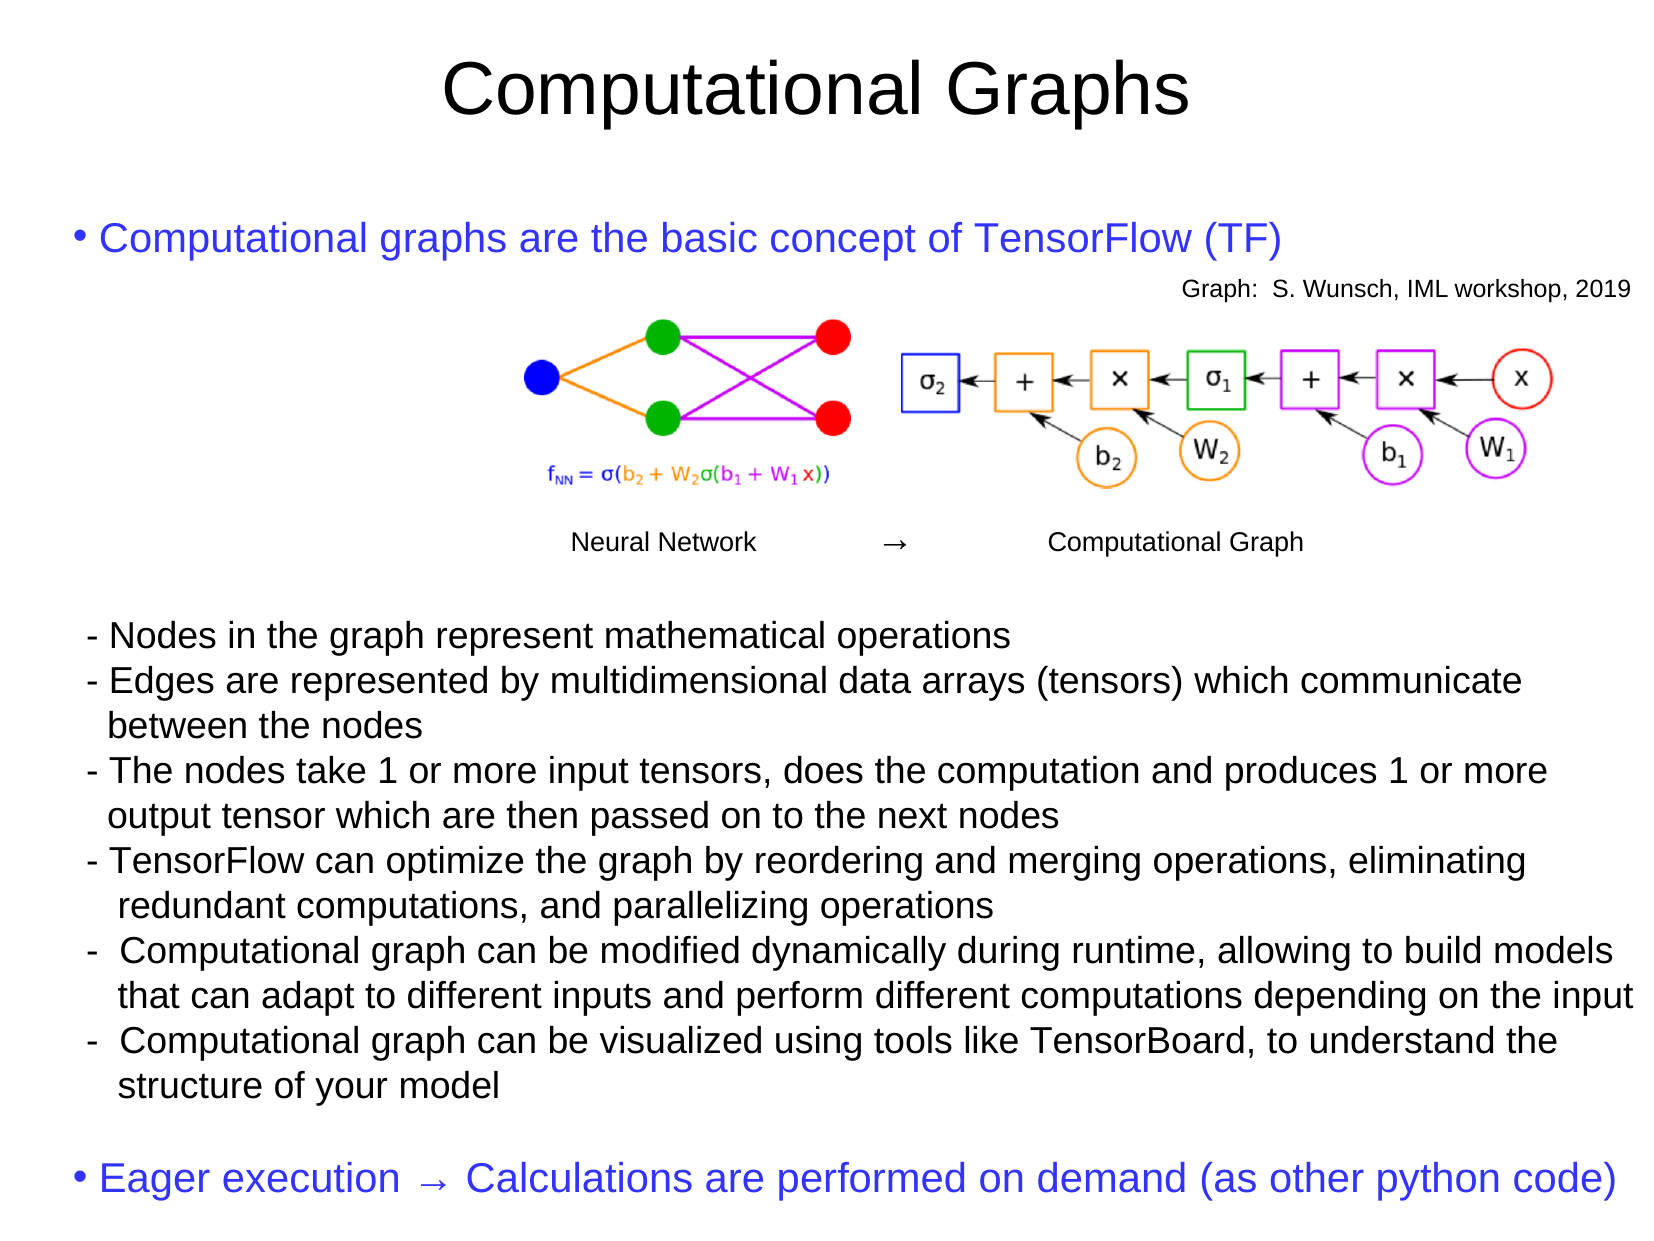

# Computational Graphs
 Computational graphs are the basic concept of TensorFlow (TF)
- Nodes in the graph represent mathematical operations
- Edges are represented by multidimensional data arrays (tensors) which communicate
 between the nodes
- The nodes take 1 or more input tensors, does the computation and produces 1 or more
 output tensor which are then passed on to the next nodes
- TensorFlow can optimize the graph by reordering and merging operations, eliminating
 redundant computations, and parallelizing operations
- Computational graph can be modified dynamically during runtime, allowing to build models
 that can adapt to different inputs and perform different computations depending on the input
- Computational graph can be visualized using tools like TensorBoard, to understand the
 structure of your model
 Eager execution → Calculations are performed on demand (as other python code)
Graph: S. Wunsch, IML workshop, 2019
 Neural Network → Computational Graph